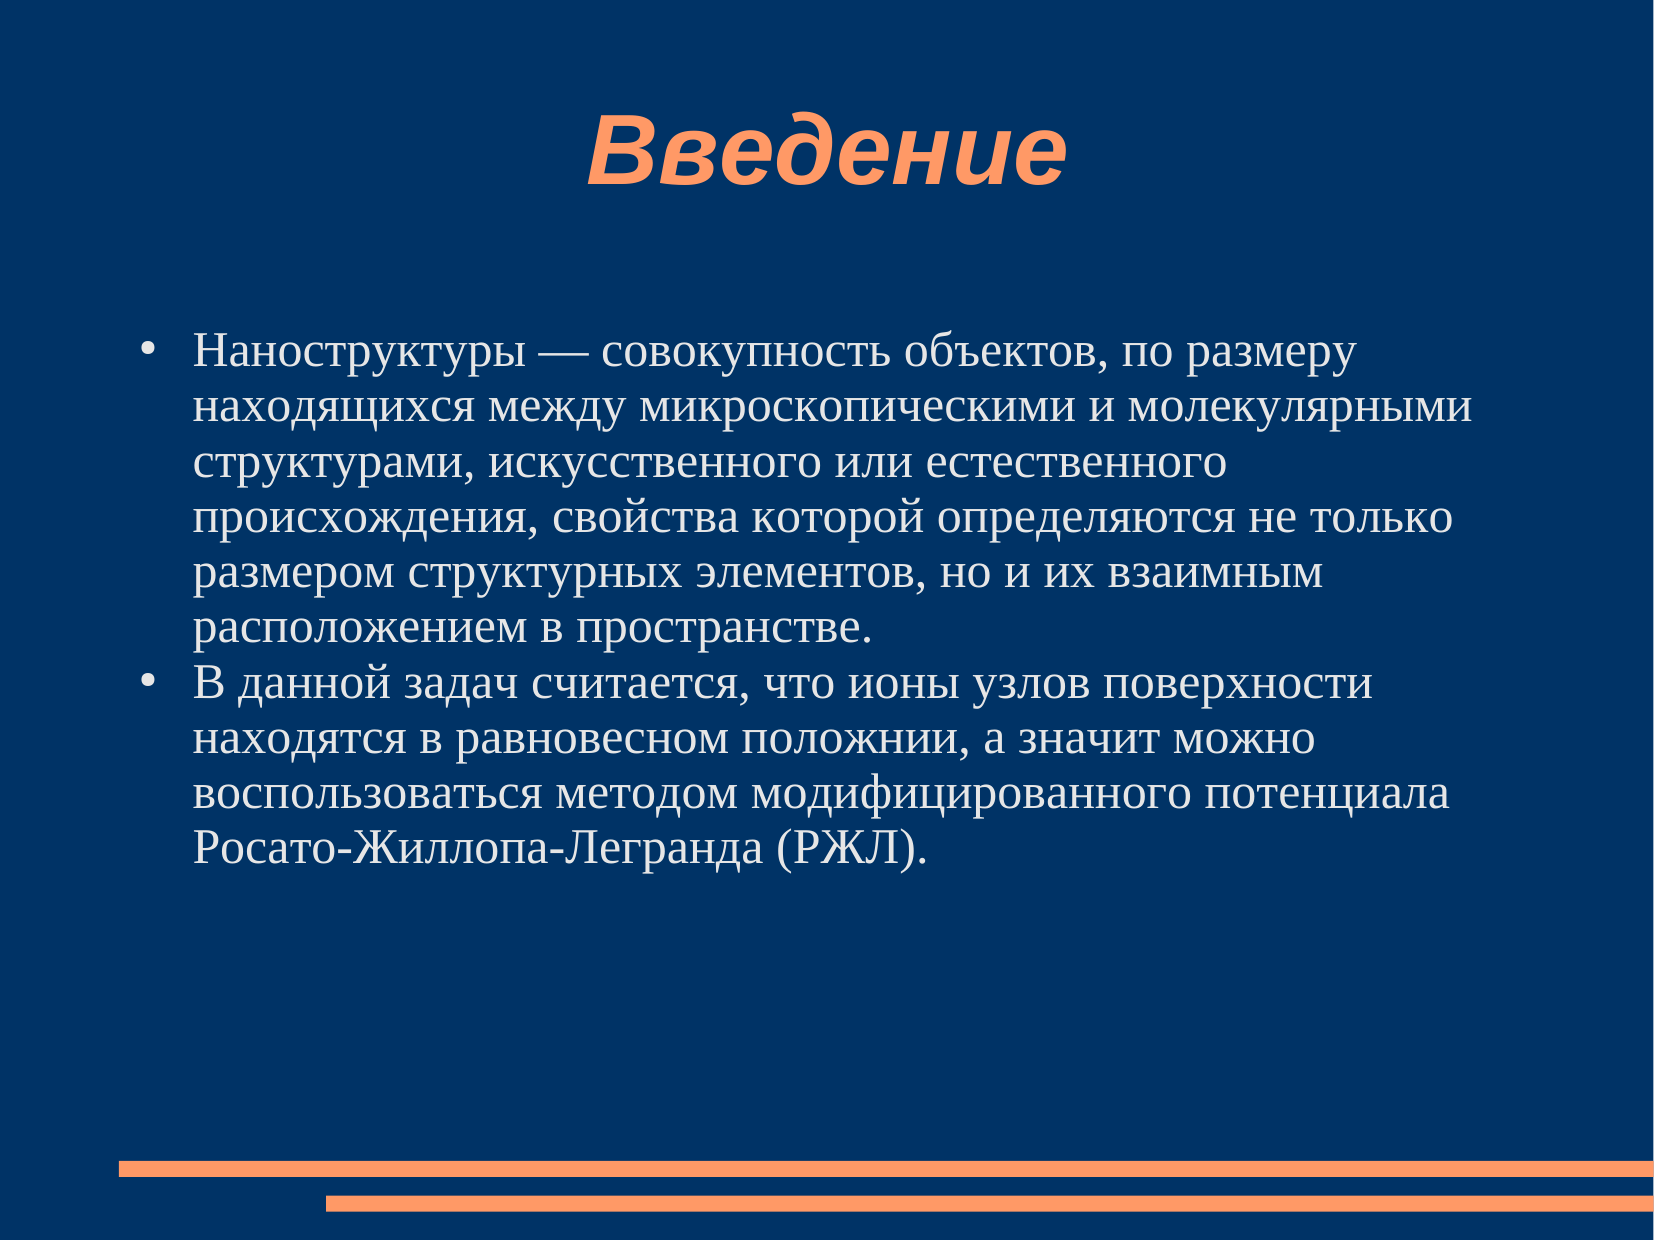

# Введение
Наноструктуры — совокупность объектов, по размеру находящихся между микроскопическими и молекулярными структурами, искусственного или естественного происхождения, свойства которой определяются не только размером структурных элементов, но и их взаимным расположением в пространстве.
В данной задач считается, что ионы узлов поверхности находятся в равновесном положнии, а значит можно воспользоваться методом модифицированного потенциала Росато-Жиллопа-Легранда (РЖЛ).